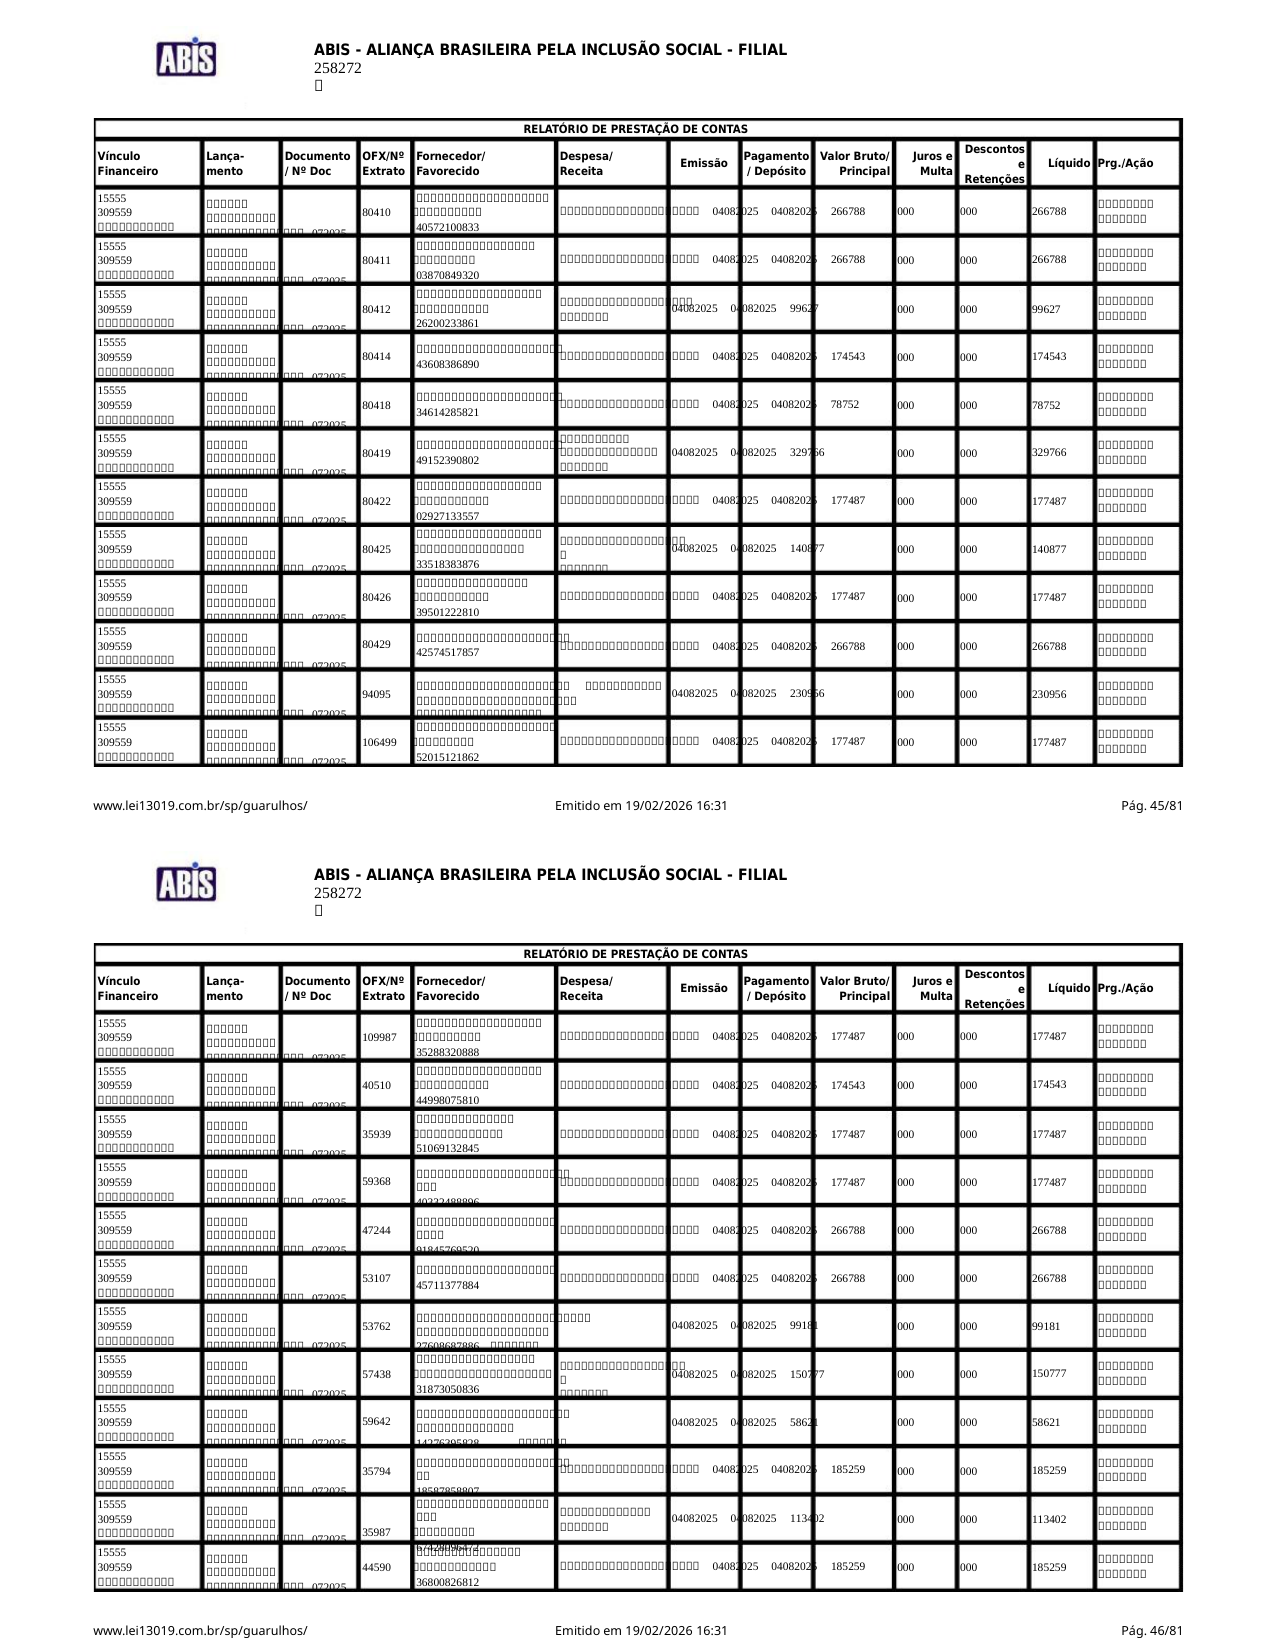

ABIS - ALIANÇA BRASILEIRA PELA INCLUSÃO SOCIAL - FILIAL


RELATÓRIO DE PRESTAÇÃO DE CONTAS
Descontos
e
Retenções
Vínculo
Financeiro
Lança-
mento
Documento
/ Nº Doc
OFX/Nº
Extrato
Fornecedor/
Favorecido
Despesa/
Receita
Pagamento
/ Depósito
Valor Bruto/
Principal
Juros e
Multa
Emissão
Líquido Prg./Ação




 

 
 


   


















 

 
 


   



















 

 
 


  



 
 







   





 
 




   




 
 






  











 

 
 


   




 

 
 




  




 

 
 


   
   



 
 









 
 
 
 


  




 

 
 


   
www.lei13019.com.br/sp/guarulhos/
Emitido em 19/02/2026 16:31
Pág. 45/81
ABIS - ALIANÇA BRASILEIRA PELA INCLUSÃO SOCIAL - FILIAL


RELATÓRIO DE PRESTAÇÃO DE CONTAS
Descontos
e
Retenções
Vínculo
Financeiro
Lança-
mento
Documento
/ Nº Doc
OFX/Nº
Extrato
Fornecedor/
Favorecido
Despesa/
Receita
Pagamento
/ Depósito
Valor Bruto/
Principal
Juros e
Multa
Emissão
Líquido Prg./Ação




 

 
 


   
   
   
   
   
   





























 

 
 












 

 
 





 
 











 
 







 
 







 
 
 
 


  
  
  




 

 
 









 
 
 
 







 
 




   









 

 
 


  




 

 
 


   
www.lei13019.com.br/sp/guarulhos/
Emitido em 19/02/2026 16:31
Pág. 46/81